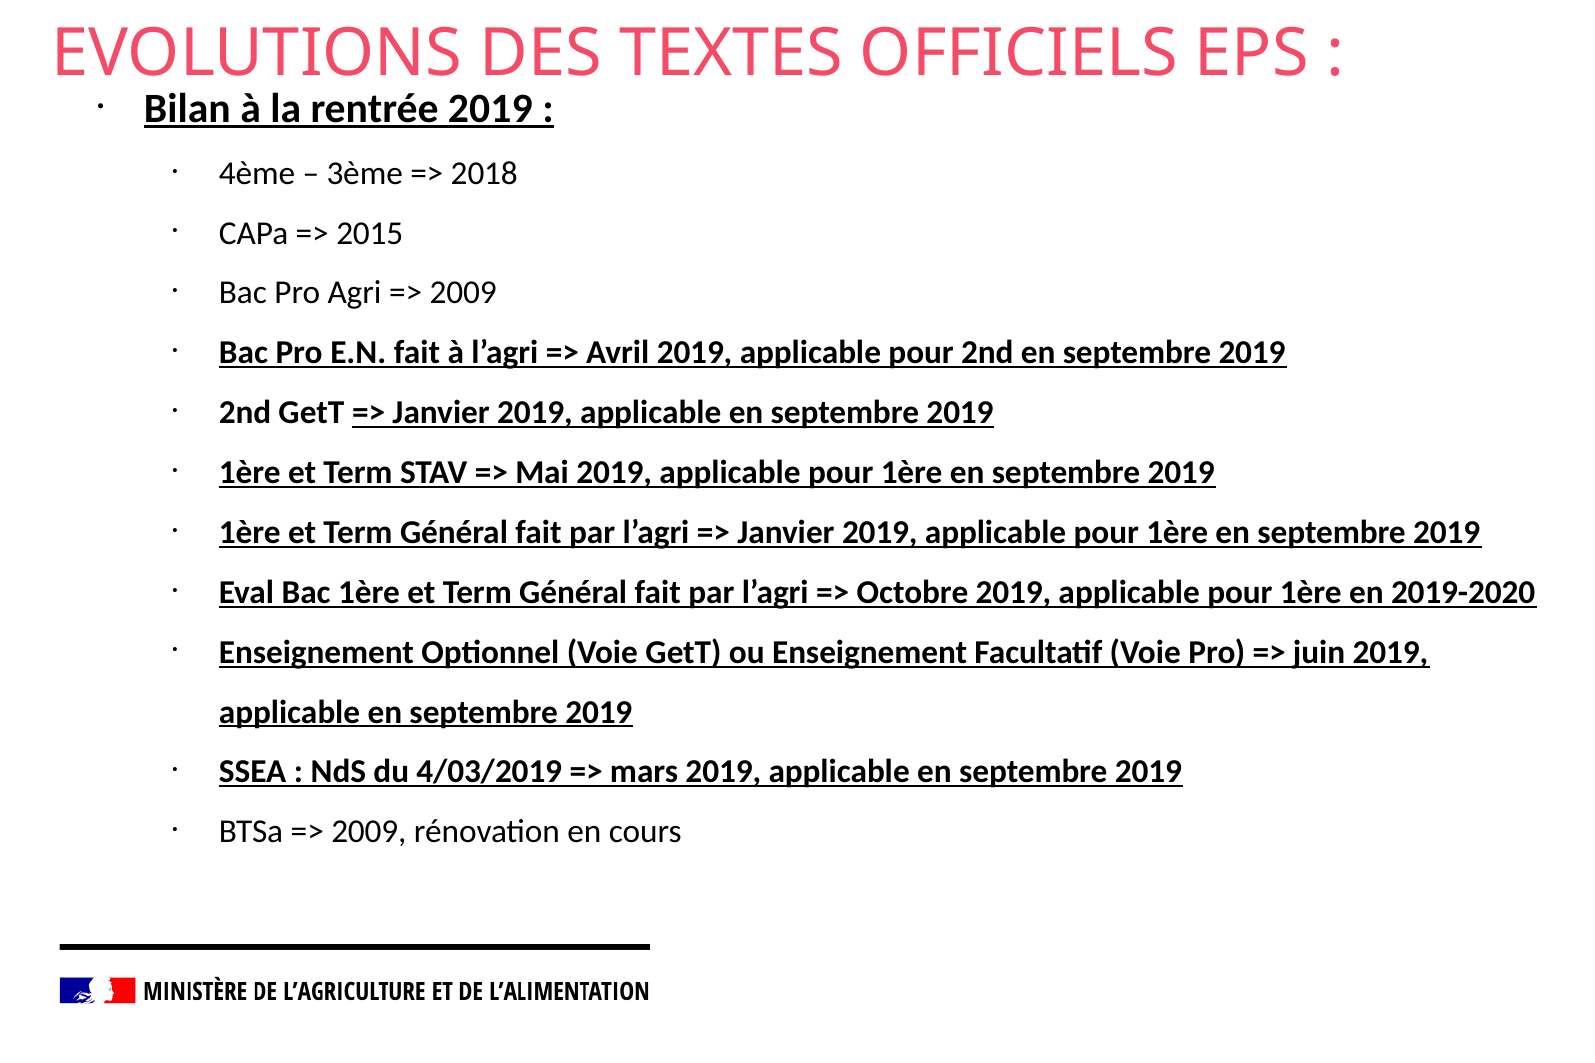

# EVOLUTIONS DES TEXTES OFFICIELS EPS :
Bilan à la rentrée 2019 :
4ème – 3ème => 2018
CAPa => 2015
Bac Pro Agri => 2009
Bac Pro E.N. fait à l’agri => Avril 2019, applicable pour 2nd en septembre 2019
2nd GetT => Janvier 2019, applicable en septembre 2019
1ère et Term STAV => Mai 2019, applicable pour 1ère en septembre 2019
1ère et Term Général fait par l’agri => Janvier 2019, applicable pour 1ère en septembre 2019
Eval Bac 1ère et Term Général fait par l’agri => Octobre 2019, applicable pour 1ère en 2019-2020
Enseignement Optionnel (Voie GetT) ou Enseignement Facultatif (Voie Pro) => juin 2019, applicable en septembre 2019
SSEA : NdS du 4/03/2019 => mars 2019, applicable en septembre 2019
BTSa => 2009, rénovation en cours